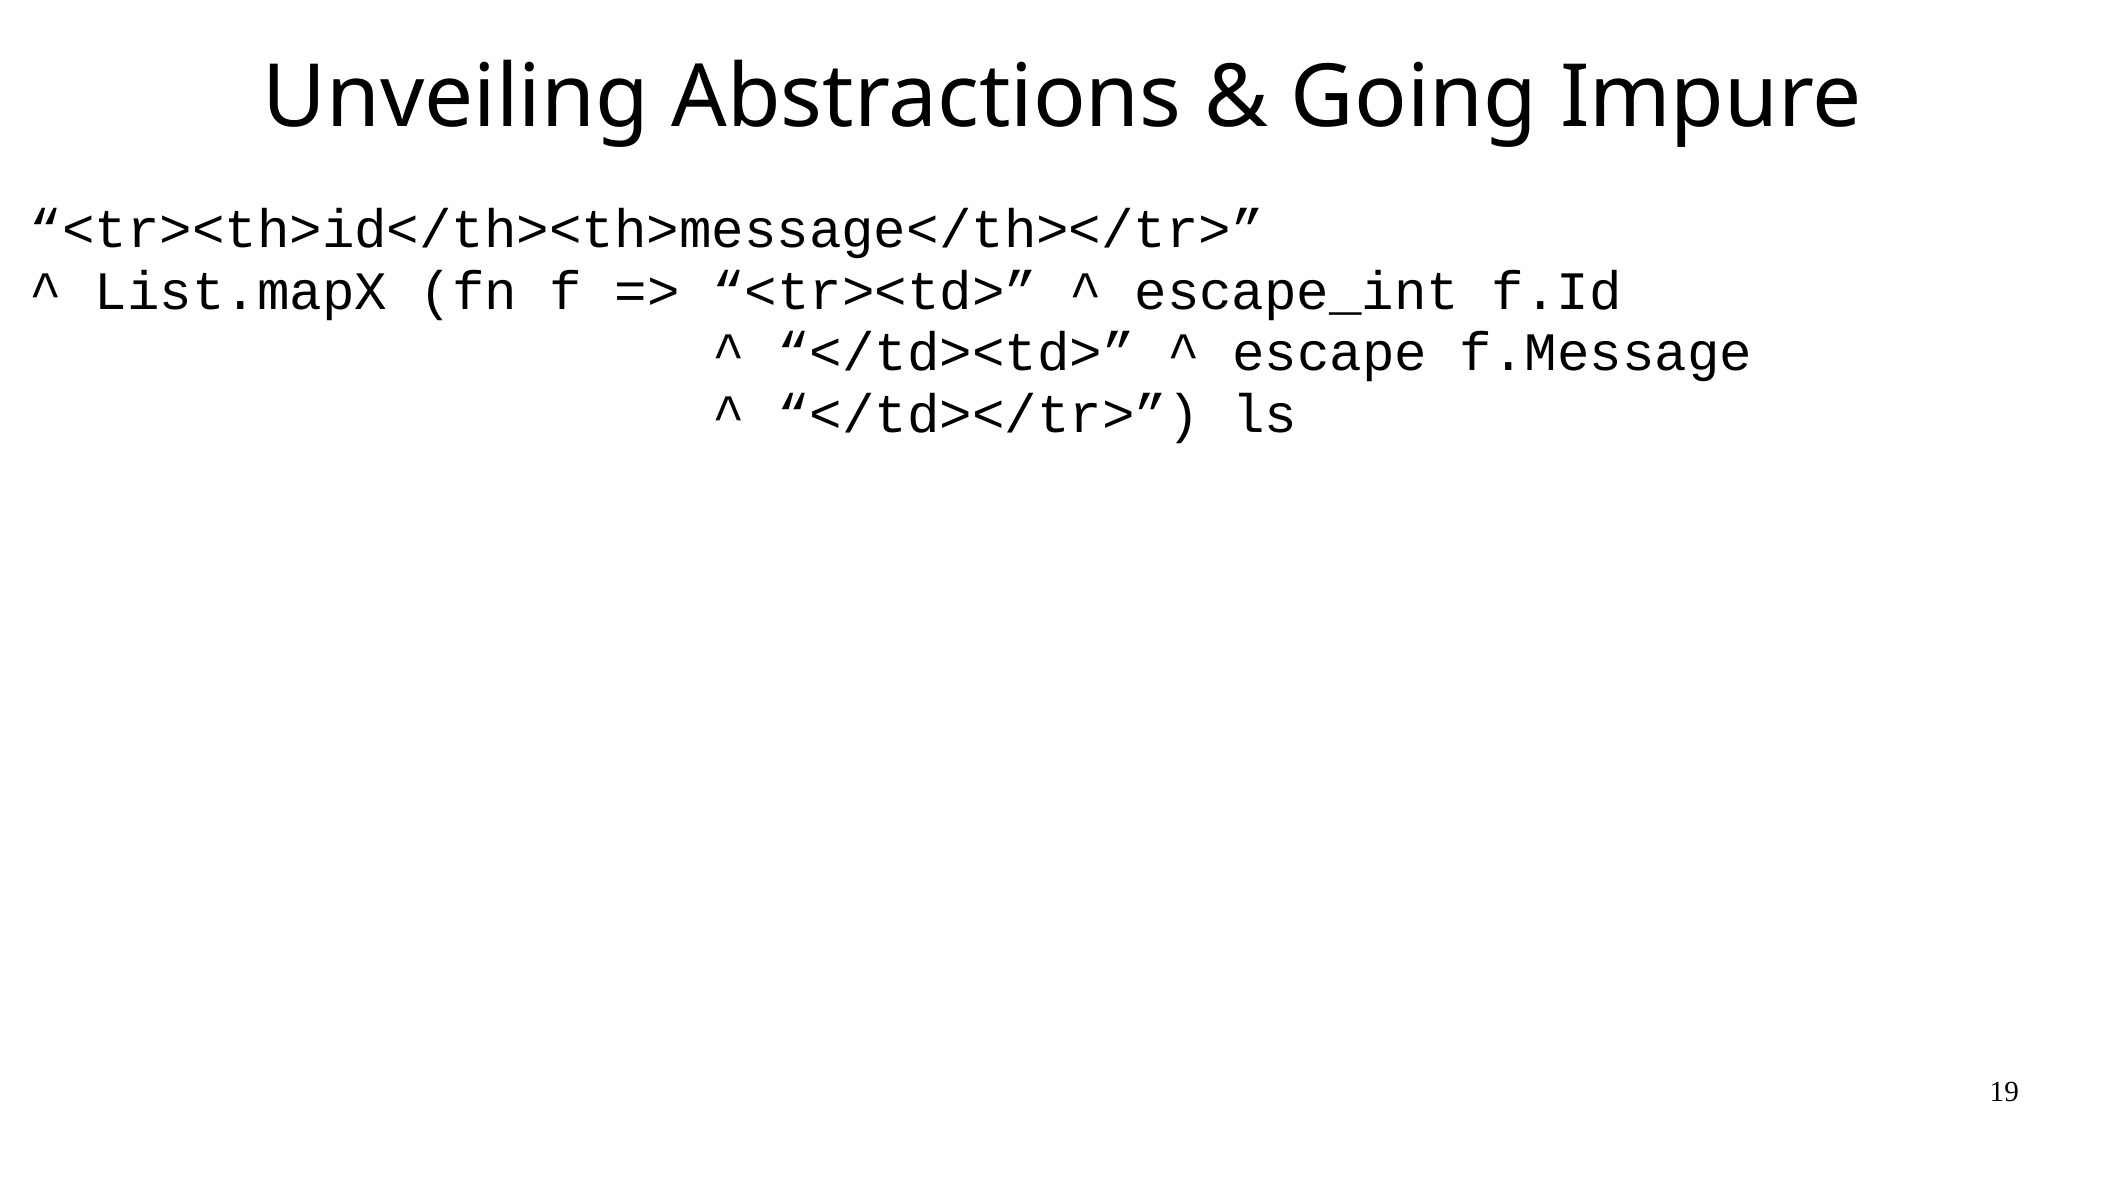

# Unveiling Abstractions & Going Impure
“<tr><th>id</th><th>message</th></tr>”
^ List.mapX (fn f => “<tr><td>” ^ escape_int f.Id
 ^ “</td><td>” ^ escape f.Message
 ^ “</td></tr>”) ls
19